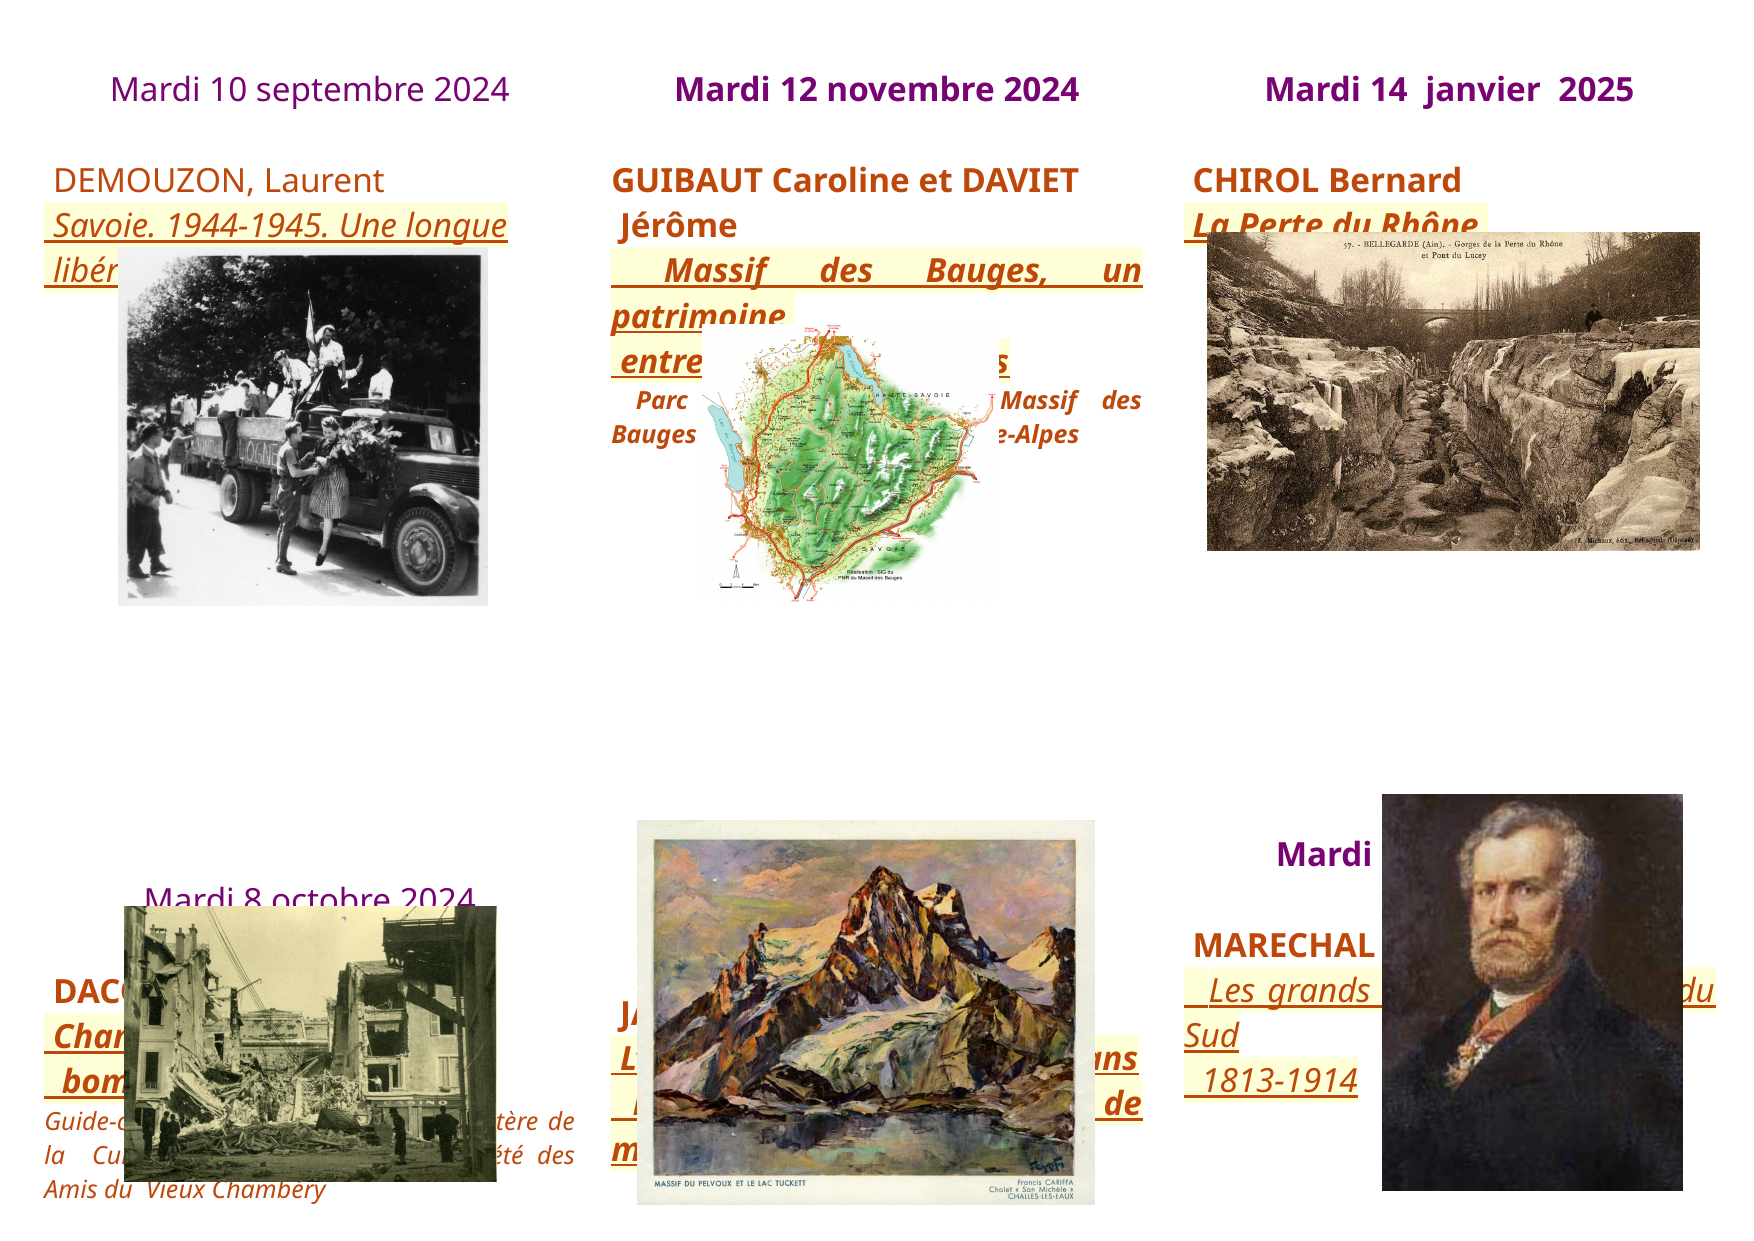

Mardi 10 septembre 2024
 DEMOUZON, Laurent
 Savoie. 1944-1945. Une longue
 libération
Mardi 8 octobre 2024
 DACQUIN Monique
 Chambéry, 26 mai 1944, le
 bombardement
Guide-conférencière agréée par le ministère de la Culture, vice-présidente de la Société des Amis du Vieux Chambéry
Mardi 12 novembre 2024
GUIBAUT Caroline et DAVIET
 Jérôme
 Massif des Bauges, un patrimoine
 entre lacs et montagnes
 Parc naturel régional du Massif des Bauges / Région Auvergne-Rhône-Alpes
Mardi 10 décembre 2024
 JACQUELINE Sylvain
 L’impressionnisme - il y a 150 ans
 influences sur les peintres de montagne
Mardi 14 janvier 2025
 CHIROL Bernard
 La Perte du Rhône
Mardi 11 février 2025
 MARECHAL Romain
 Les grands notables en Savoie du Sud
 1813-1914